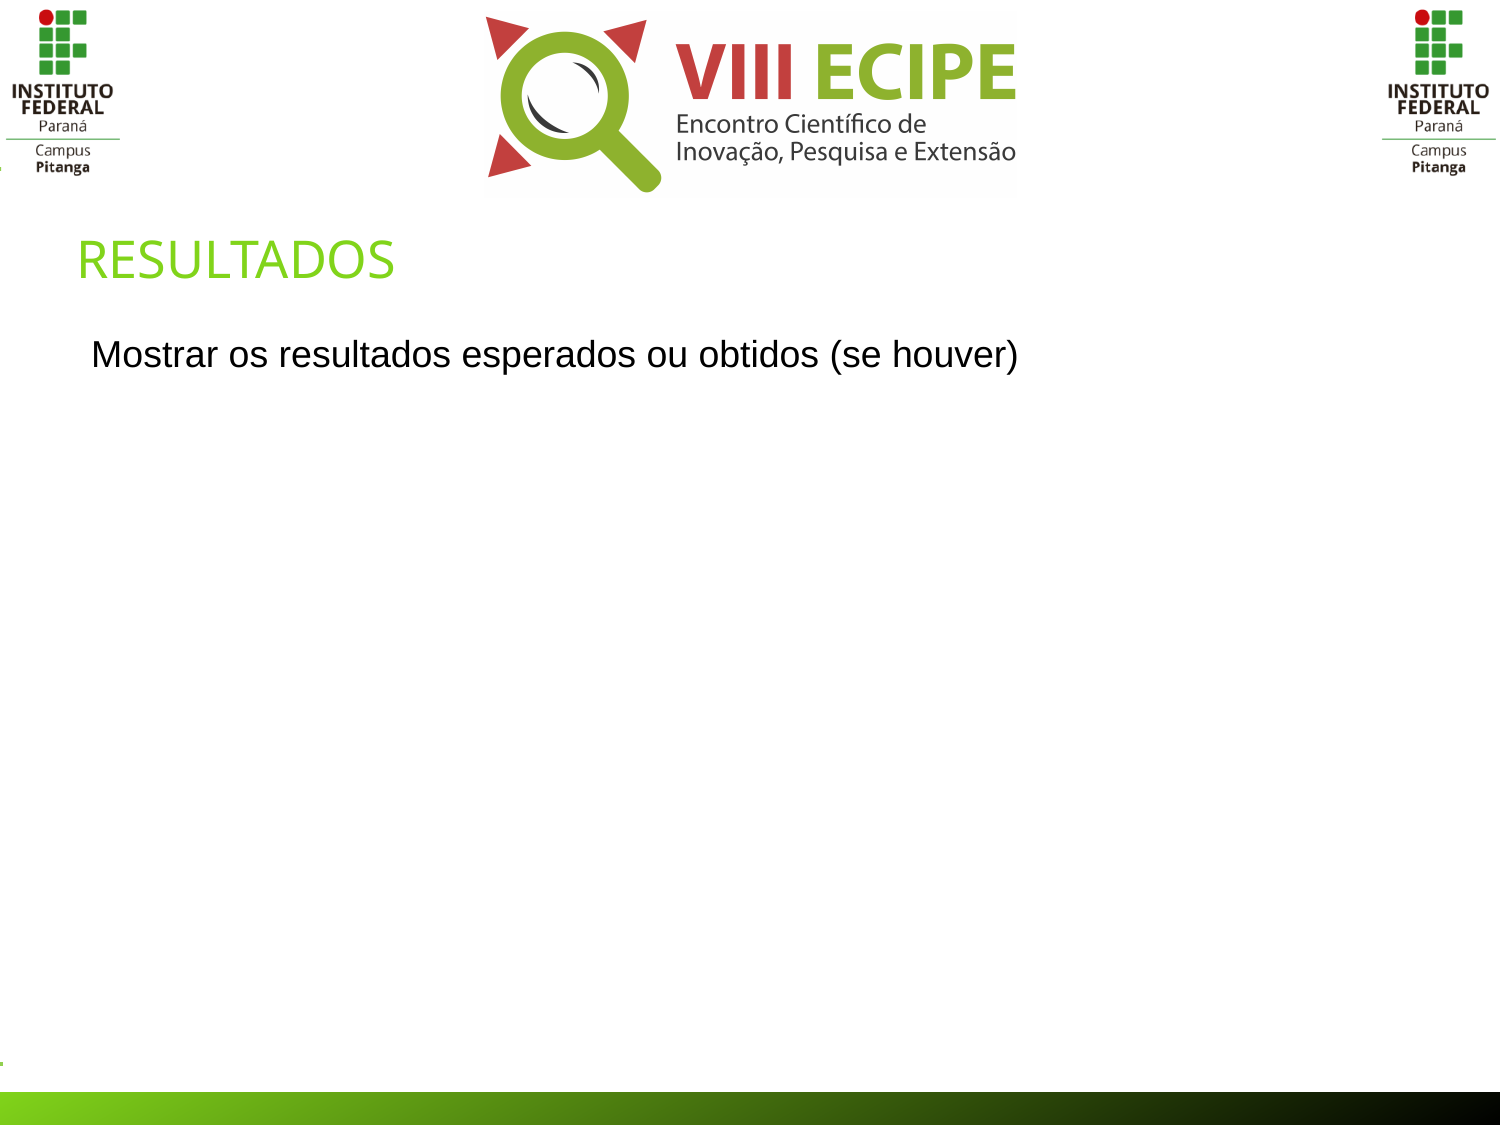

# RESULTADOS
Mostrar os resultados esperados ou obtidos (se houver)